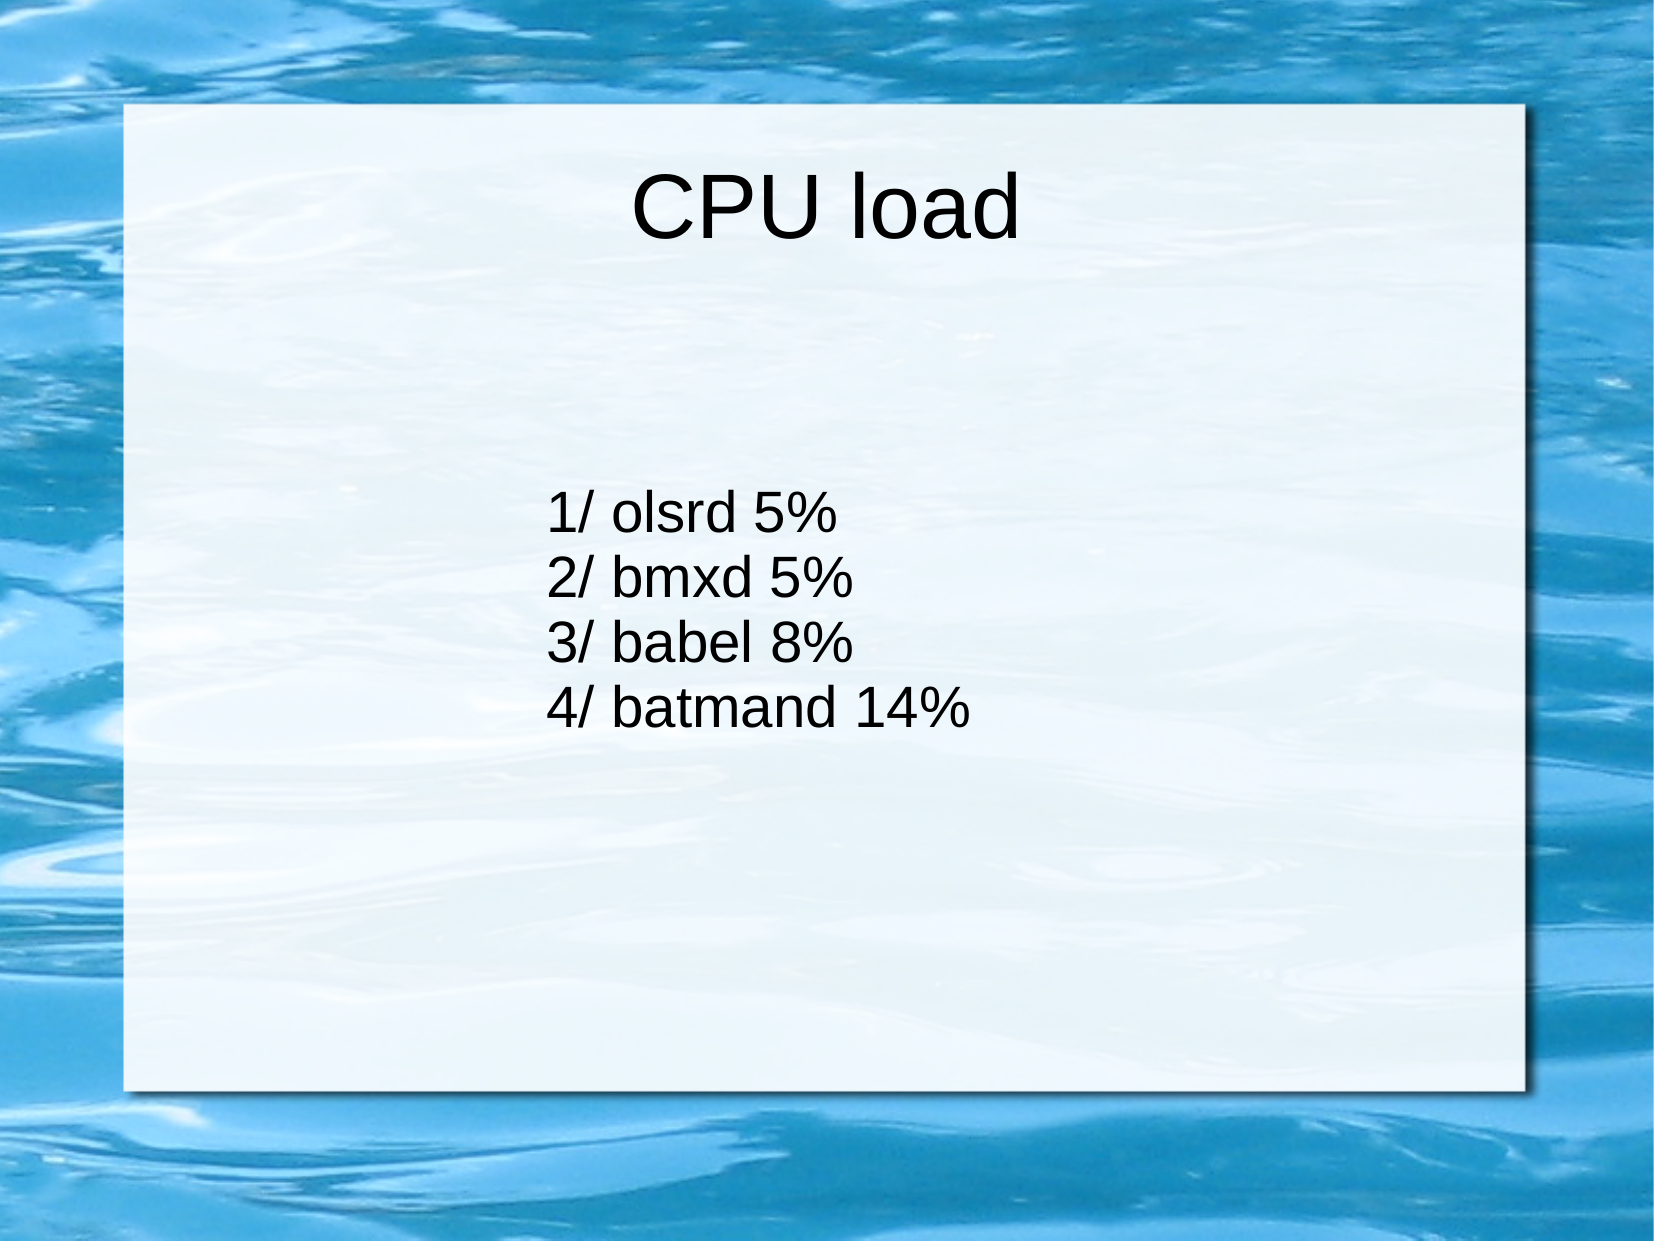

# CPU load
1/ olsrd 5%
2/ bmxd 5%
3/ babel 8%
4/ batmand 14%